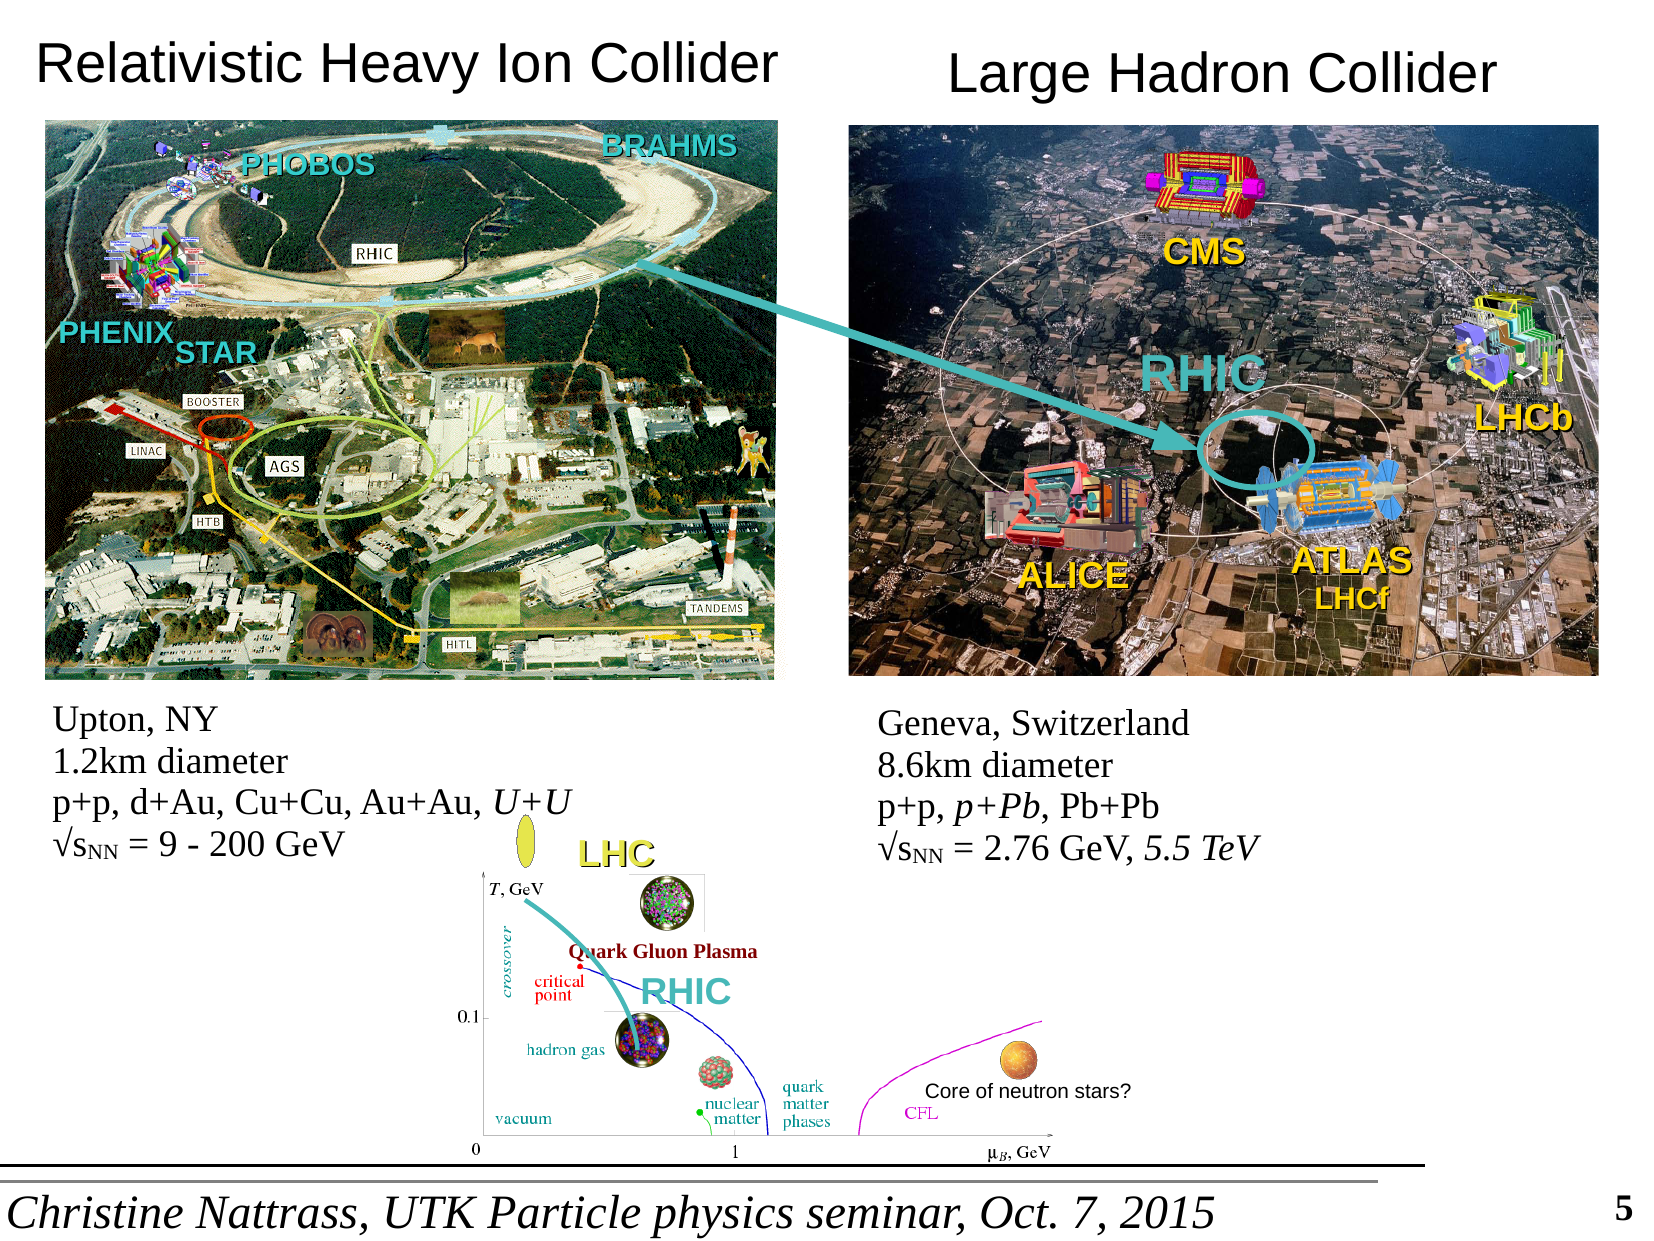

Relativistic Heavy Ion Collider
BRAHMS
PHOBOS
PHENIX
STAR
Large Hadron Collider
CMS
LHCb
ATLAS
LHCf
ALICE
RHIC
Upton, NY
1.2km diameter
p+p, d+Au, Cu+Cu, Au+Au, U+U
√sNN = 9 - 200 GeV
Geneva, Switzerland
8.6km diameter
p+p, p+Pb, Pb+Pb
√sNN = 2.76 GeV, 5.5 TeV
LHC
Quark Gluon Plasma
RHIC
Core of neutron stars?